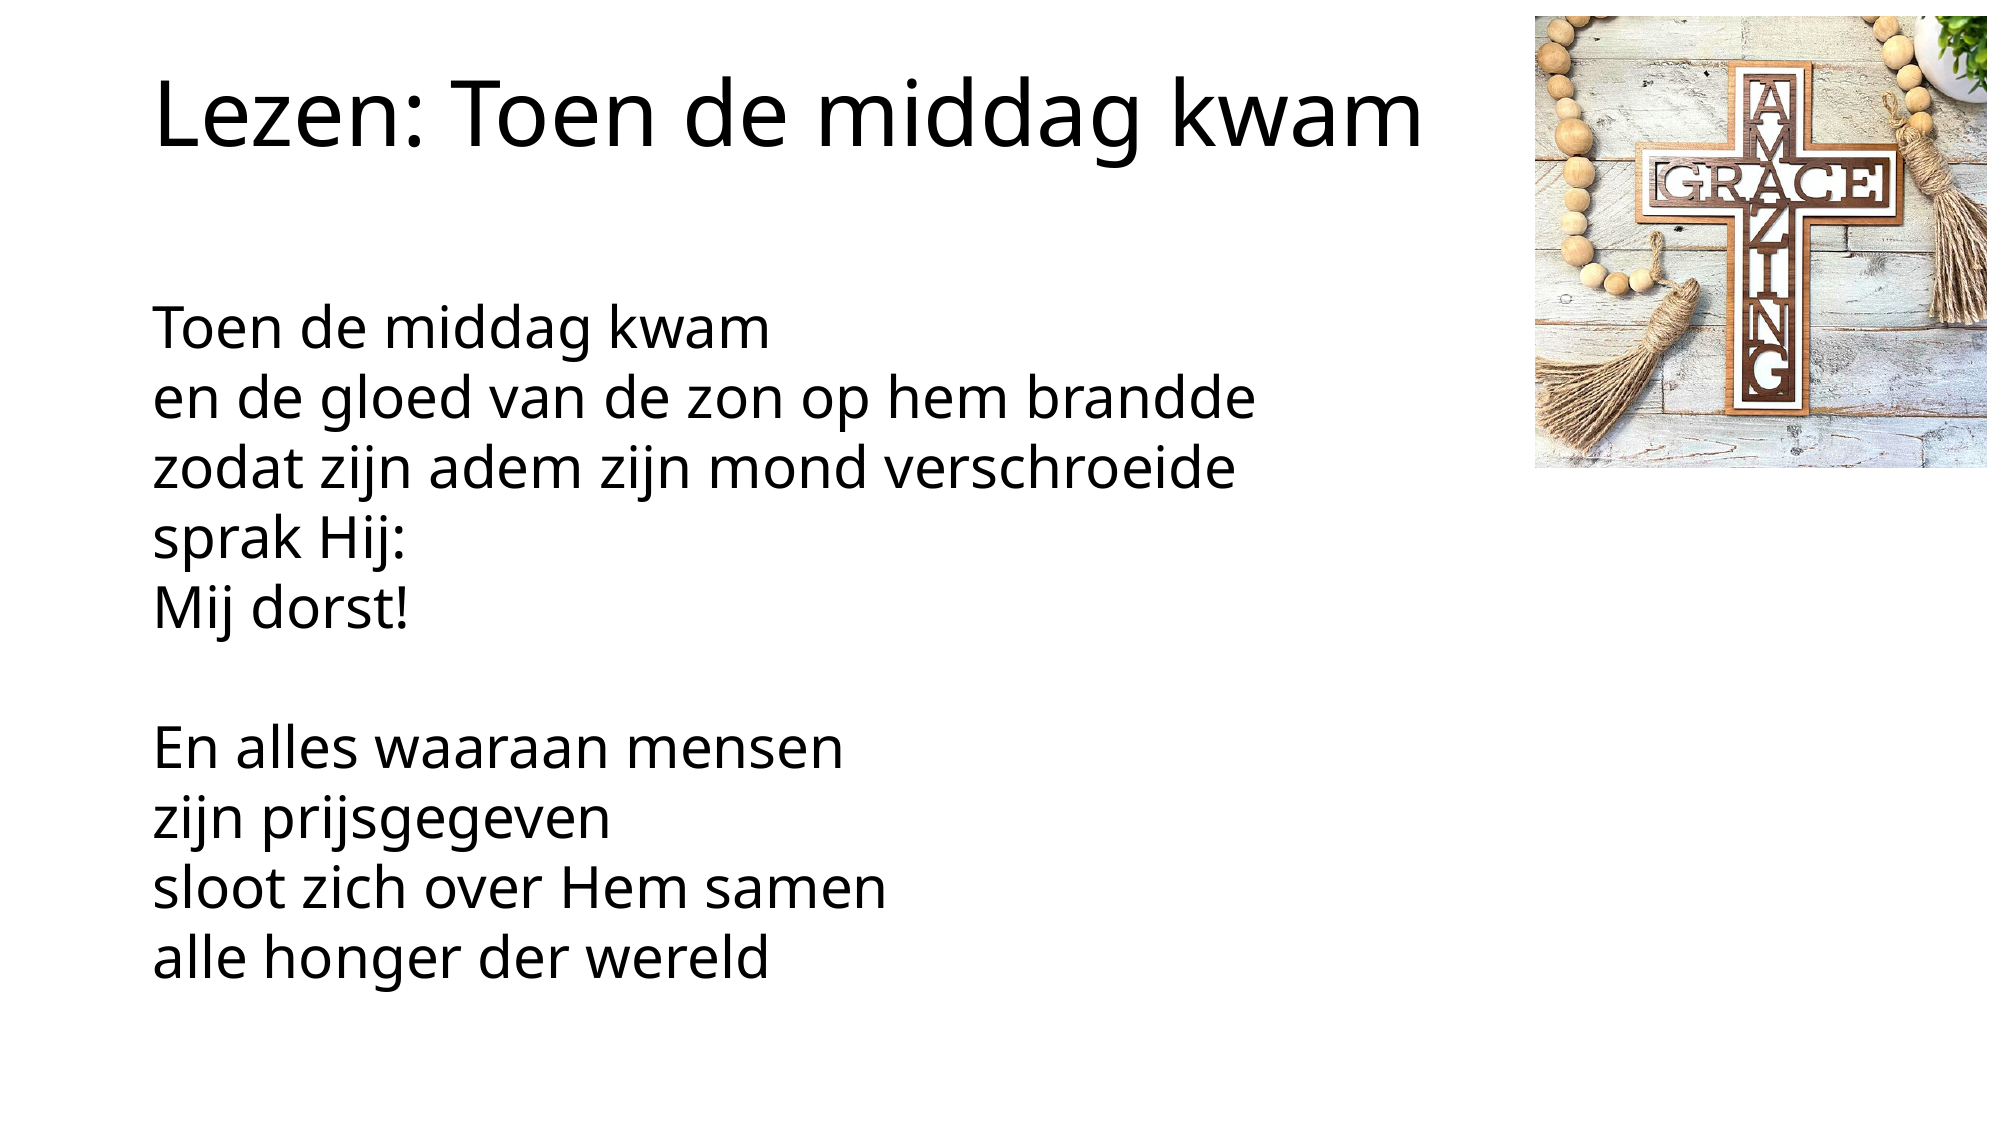

# Lezen: Toen de middag kwam
Toen de middag kwam
en de gloed van de zon op hem brandde
zodat zijn adem zijn mond verschroeide
sprak Hij:
Mij dorst!
En alles waaraan mensen
zijn prijsgegeven
sloot zich over Hem samen
alle honger der wereld